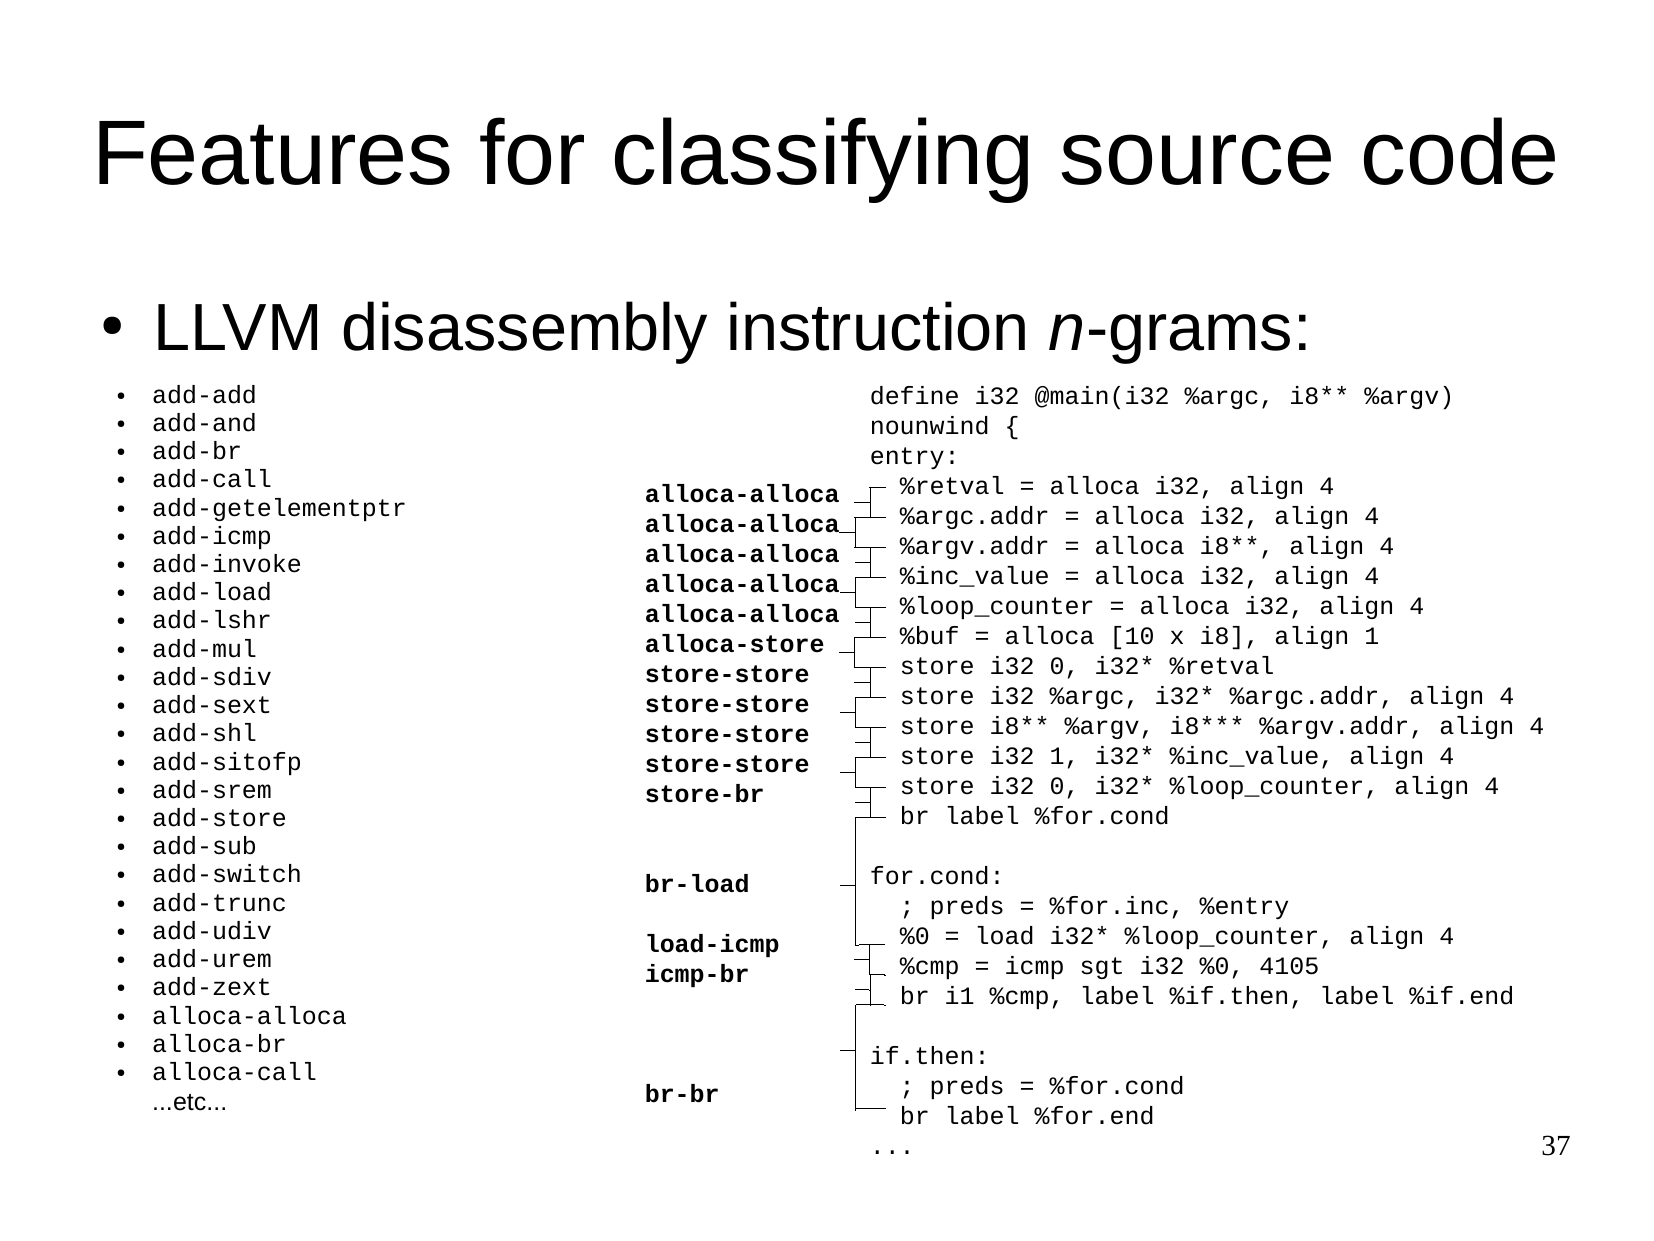

# Features for classifying source code
LLVM disassembly instruction n-grams:
add-add
add-and
add-br
add-call
add-getelementptr
add-icmp
add-invoke
add-load
add-lshr
add-mul
add-sdiv
add-sext
add-shl
add-sitofp
add-srem
add-store
add-sub
add-switch
add-trunc
add-udiv
add-urem
add-zext
alloca-alloca
alloca-br
alloca-call
...etc...
define i32 @main(i32 %argc, i8** %argv) nounwind {
entry:
 %retval = alloca i32, align 4
 %argc.addr = alloca i32, align 4
 %argv.addr = alloca i8**, align 4
 %inc_value = alloca i32, align 4
 %loop_counter = alloca i32, align 4
 %buf = alloca [10 x i8], align 1
 store i32 0, i32* %retval
 store i32 %argc, i32* %argc.addr, align 4
 store i8** %argv, i8*** %argv.addr, align 4
 store i32 1, i32* %inc_value, align 4
 store i32 0, i32* %loop_counter, align 4
 br label %for.cond
for.cond: ; preds = %for.inc, %entry
 %0 = load i32* %loop_counter, align 4
 %cmp = icmp sgt i32 %0, 4105
 br i1 %cmp, label %if.then, label %if.end
if.then: ; preds = %for.cond
 br label %for.end
...
alloca-alloca
alloca-alloca
alloca-alloca
alloca-alloca
alloca-alloca
alloca-store
store-store
store-store
store-store
store-store
store-br
br-load
load-icmp
icmp-br
br-br
37